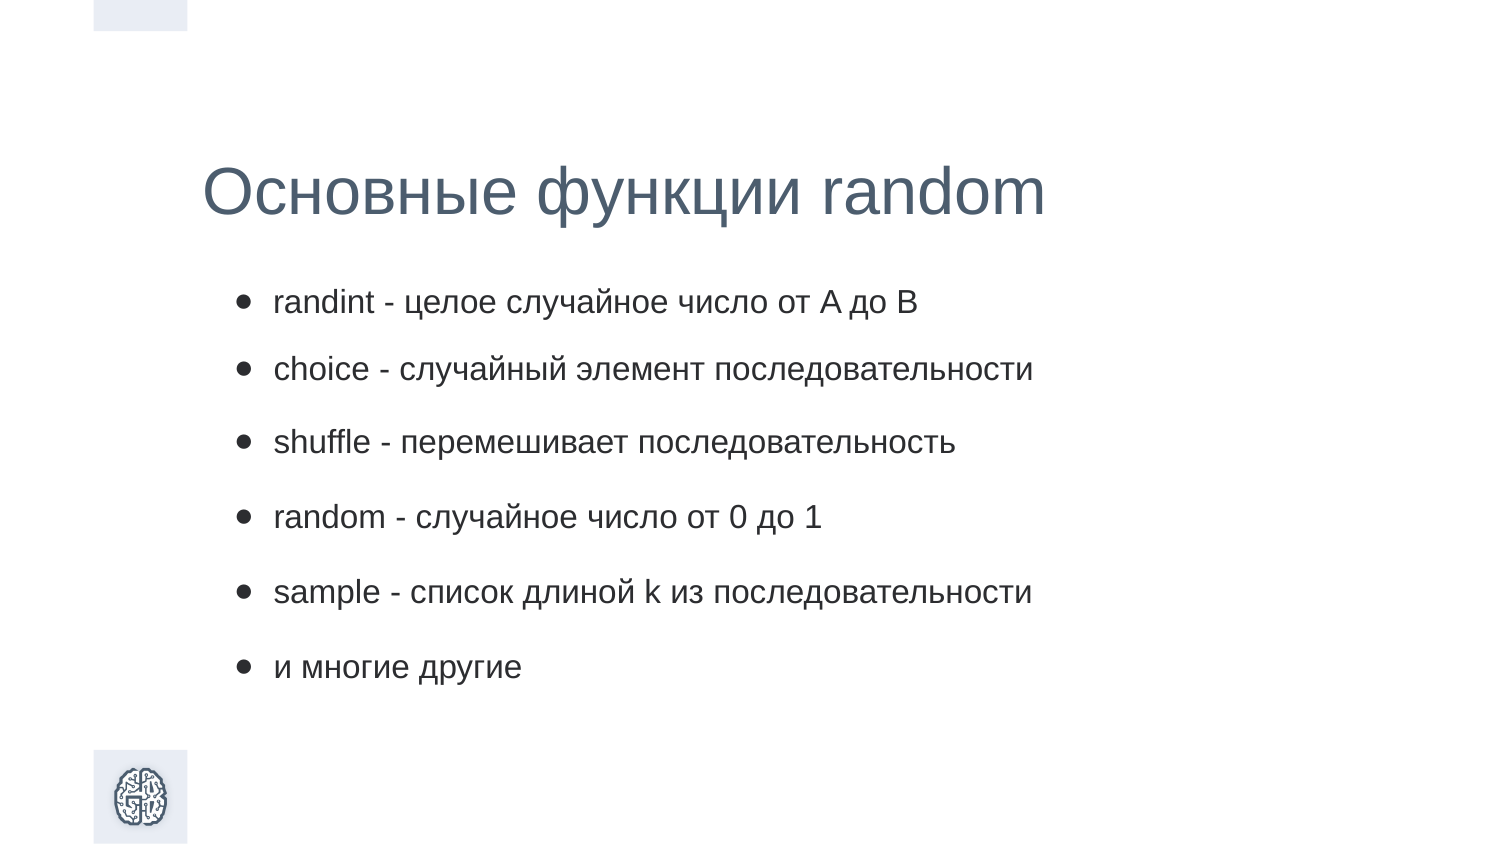

Основные функции random
randint - целое случайное число от A до B
choice - случайный элемент последовательности
shuffle - перемешивает последовательность
random - случайное число от 0 до 1
sample - список длиной k из последовательности
и многие другие